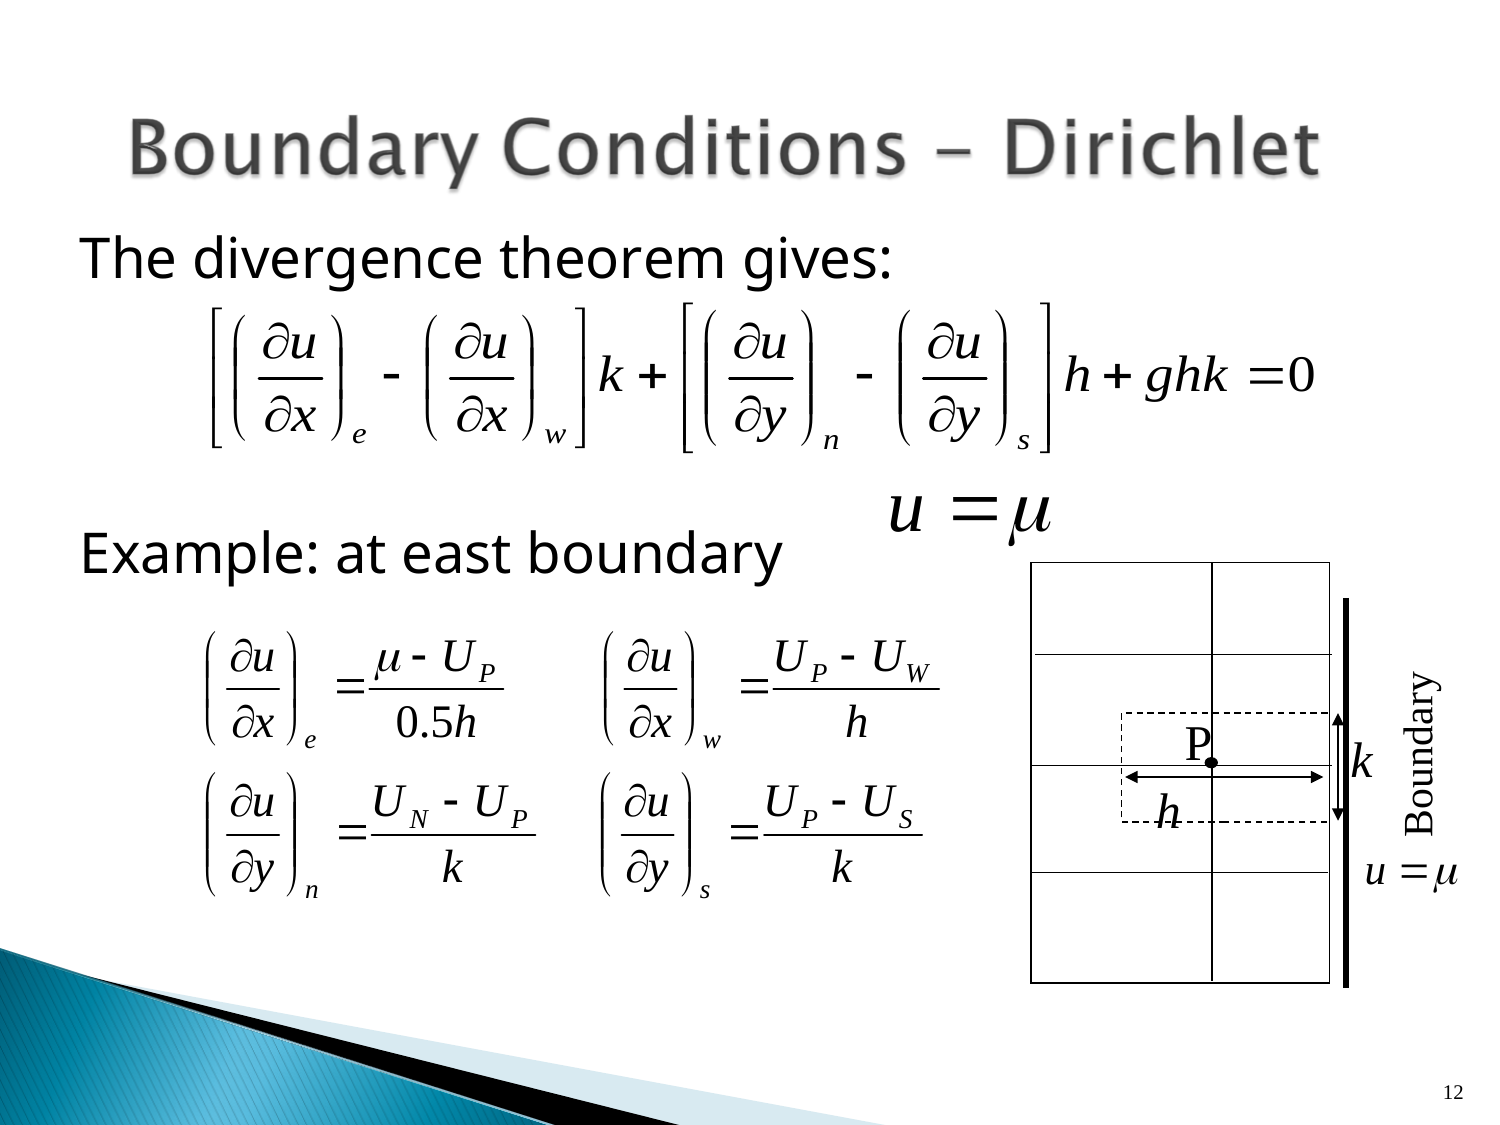

# The divergence theorem gives:
Example: at east boundary
P
Boundary
k
h